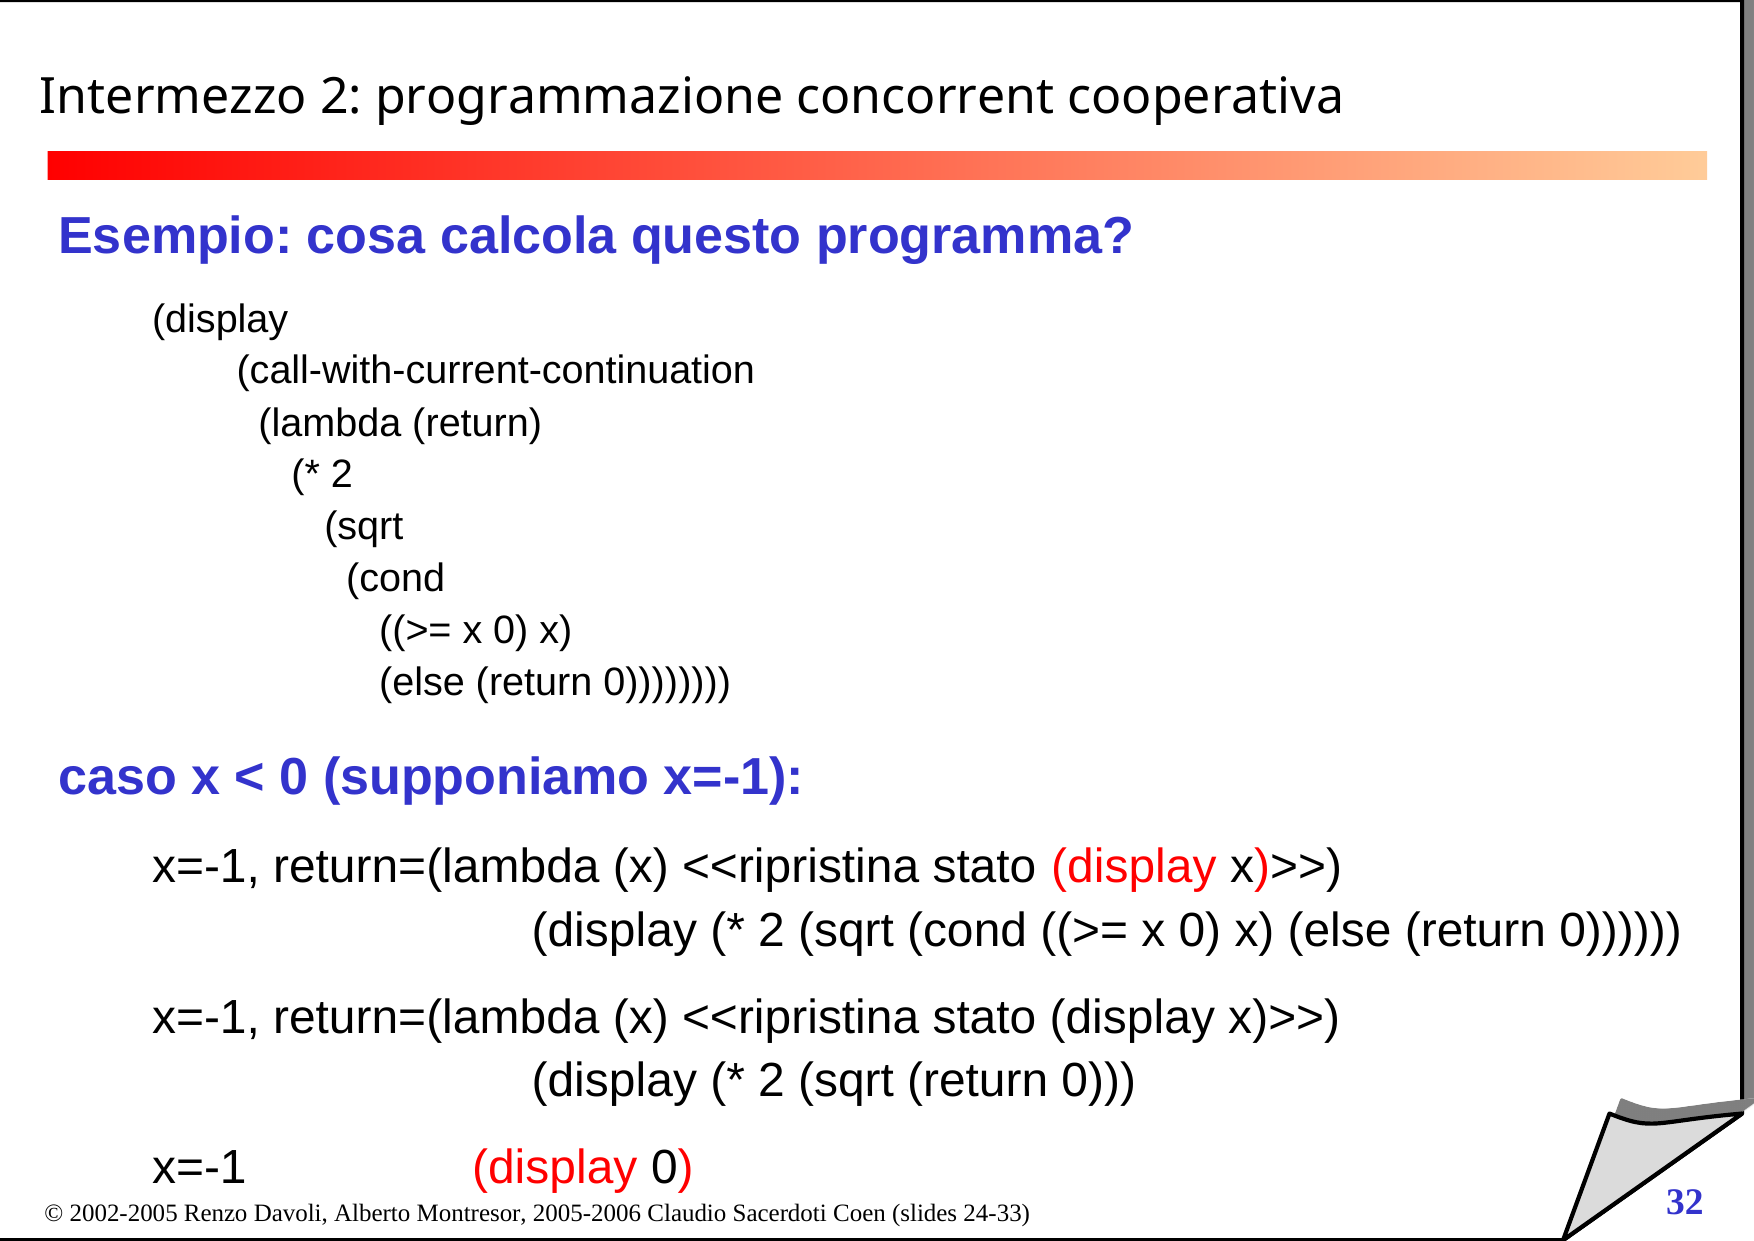

# Intermezzo 2: programmazione concorrent cooperativa
Esempio: cosa calcola questo programma?
(display
 (call-with-current-continuation
 (lambda (return)
 (* 2
 (sqrt
 (cond
 ((>= x 0) x)
 (else (return 0))))))))
caso x < 0 (supponiamo x=-1):
x=-1, return=(lambda (x) <<ripristina stato (display x)>>)
 (display (* 2 (sqrt (cond ((>= x 0) x) (else (return 0))))))
x=-1, return=(lambda (x) <<ripristina stato (display x)>>)
 (display (* 2 (sqrt (return 0)))
x=-1 (display 0)